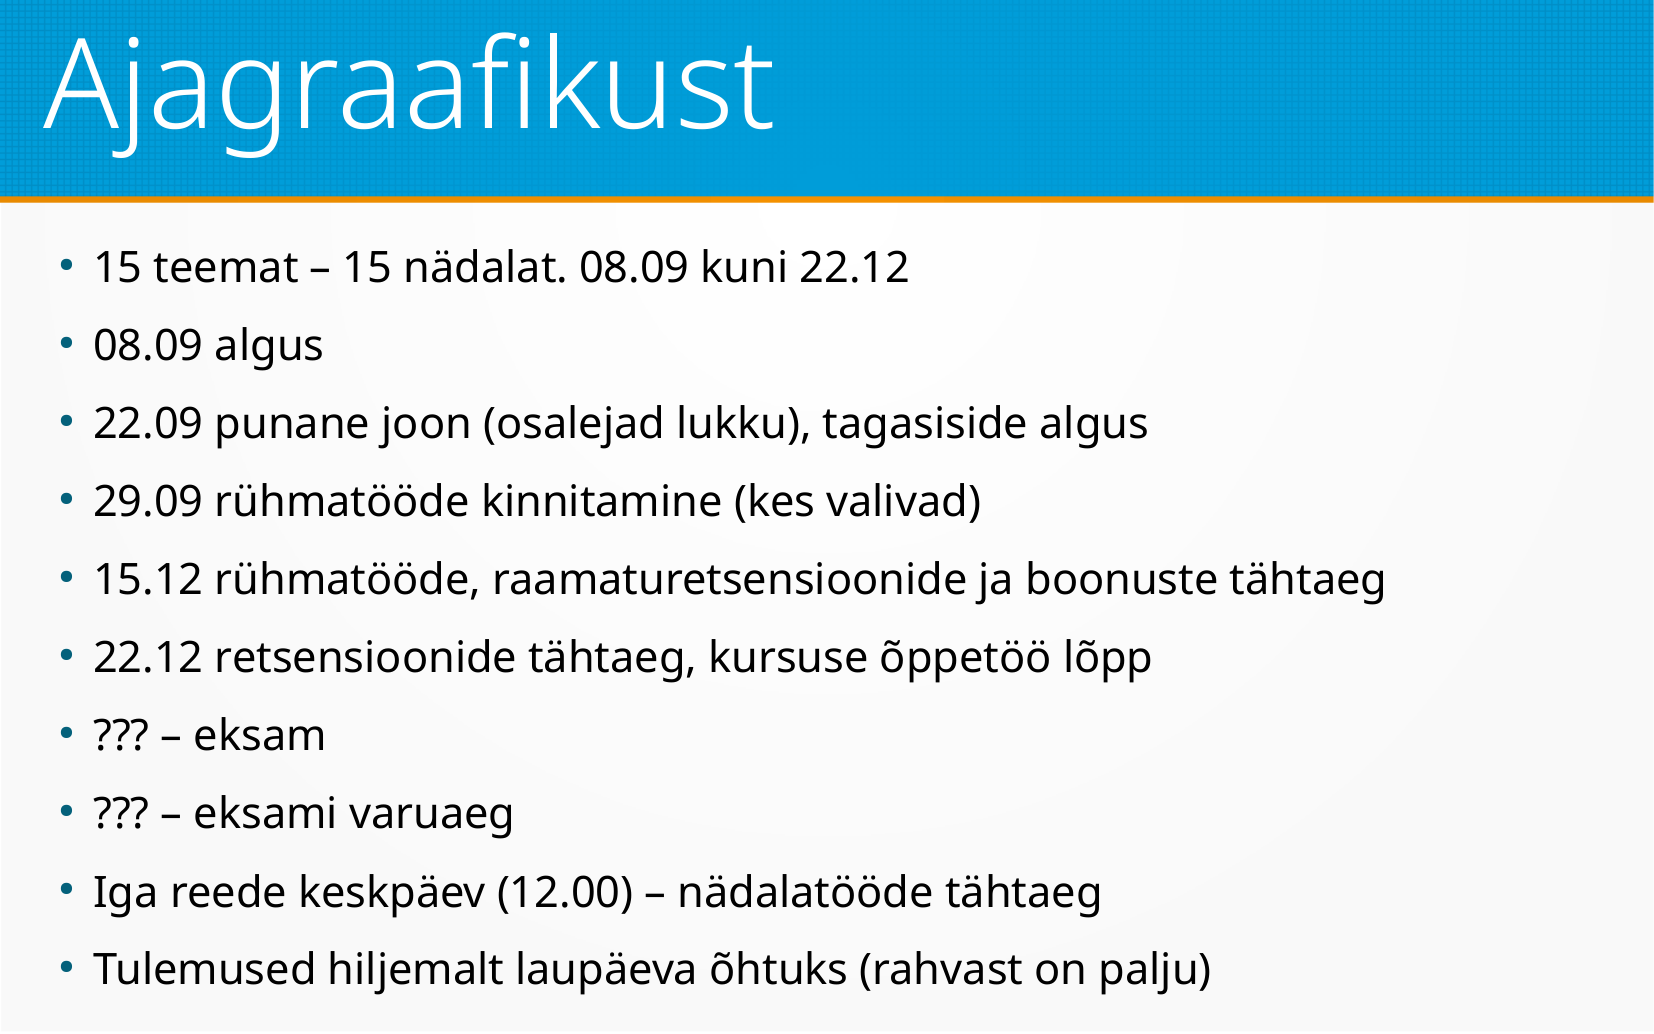

# Ajagraafikust
15 teemat – 15 nädalat. 08.09 kuni 22.12
08.09 algus
22.09 punane joon (osalejad lukku), tagasiside algus
29.09 rühmatööde kinnitamine (kes valivad)
15.12 rühmatööde, raamaturetsensioonide ja boonuste tähtaeg
22.12 retsensioonide tähtaeg, kursuse õppetöö lõpp
??? – eksam
??? – eksami varuaeg
Iga reede keskpäev (12.00) – nädalatööde tähtaeg
Tulemused hiljemalt laupäeva õhtuks (rahvast on palju)